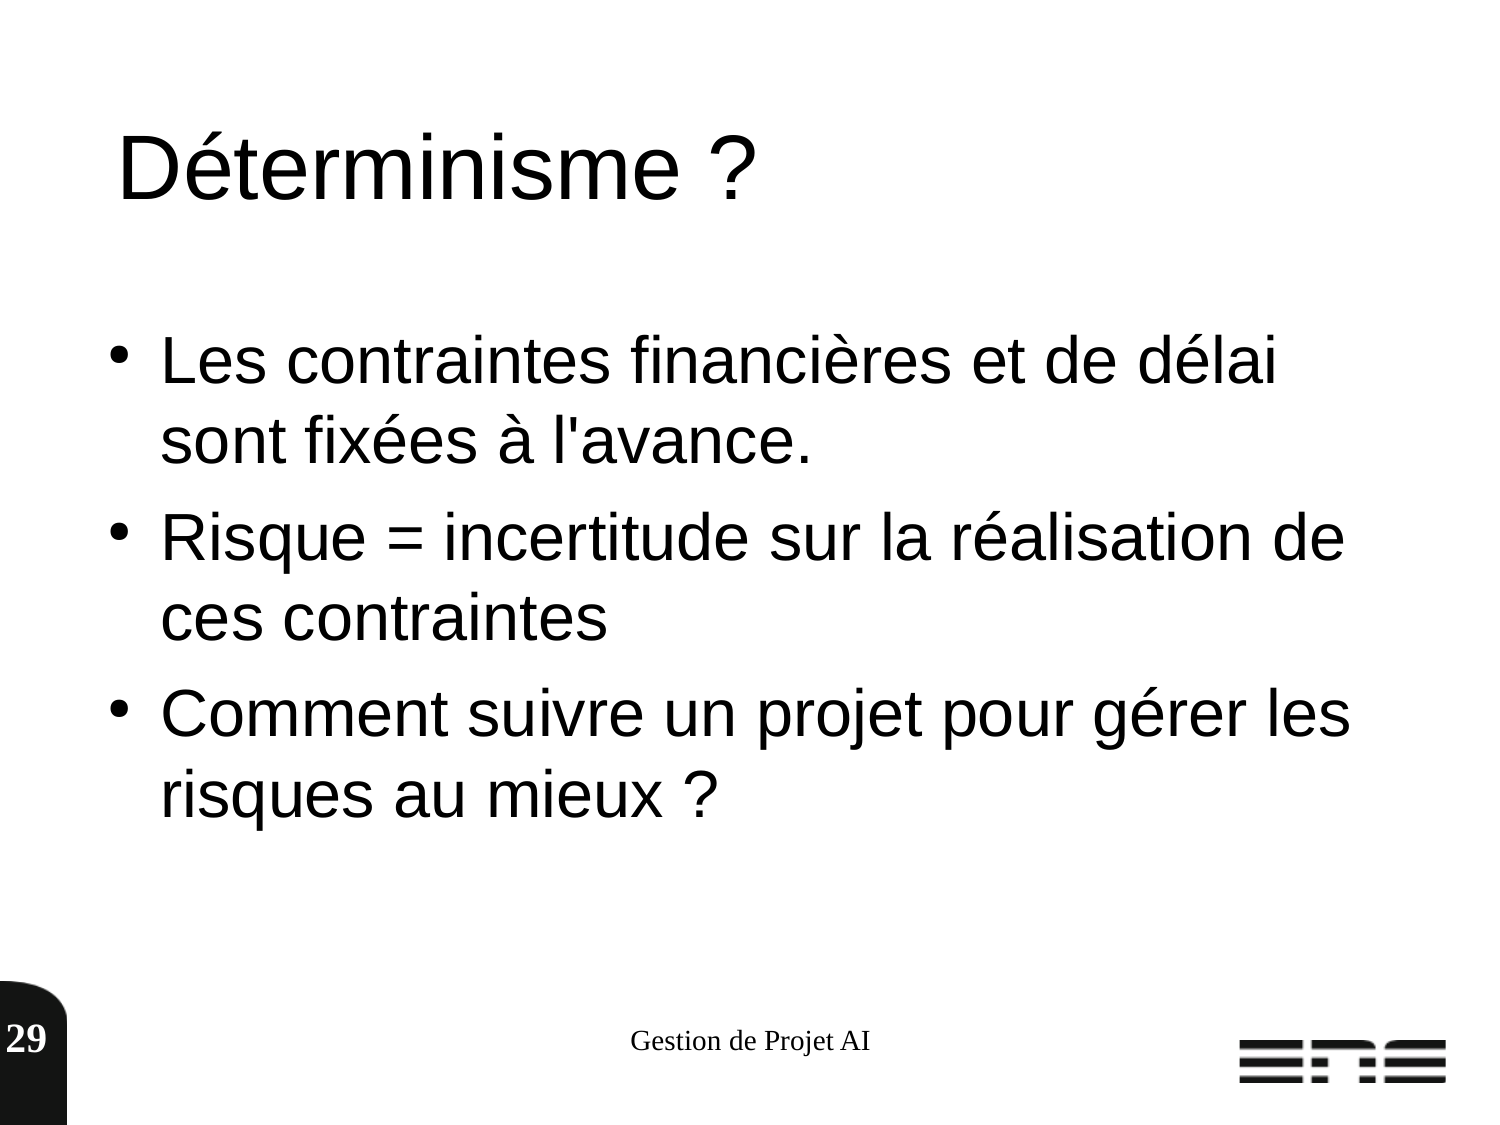

# Déterminisme ?
Les contraintes financières et de délai sont fixées à l'avance.
Risque = incertitude sur la réalisation de ces contraintes
Comment suivre un projet pour gérer les risques au mieux ?
29
Gestion de Projet AI